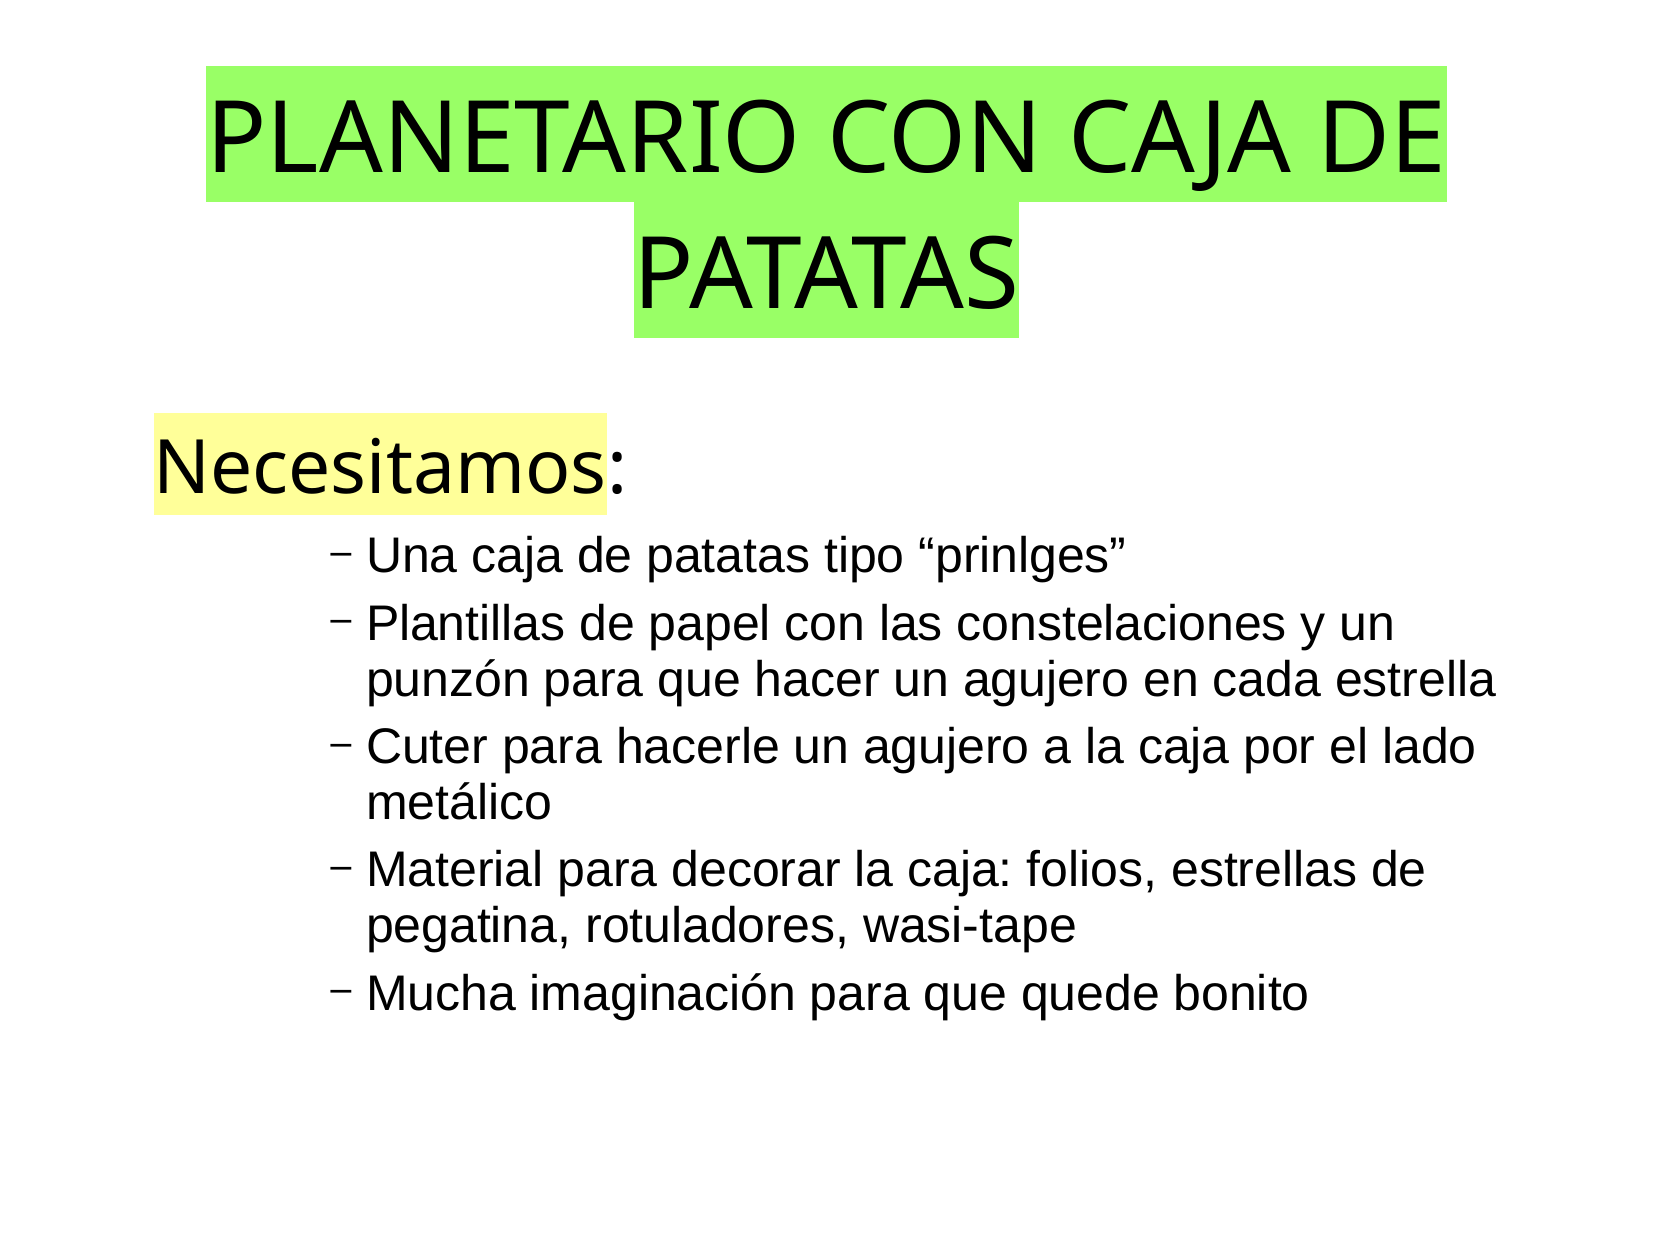

# PLANETARIO CON CAJA DE PATATAS
Necesitamos:
Una caja de patatas tipo “prinlges”
Plantillas de papel con las constelaciones y un punzón para que hacer un agujero en cada estrella
Cuter para hacerle un agujero a la caja por el lado metálico
Material para decorar la caja: folios, estrellas de pegatina, rotuladores, wasi-tape
Mucha imaginación para que quede bonito